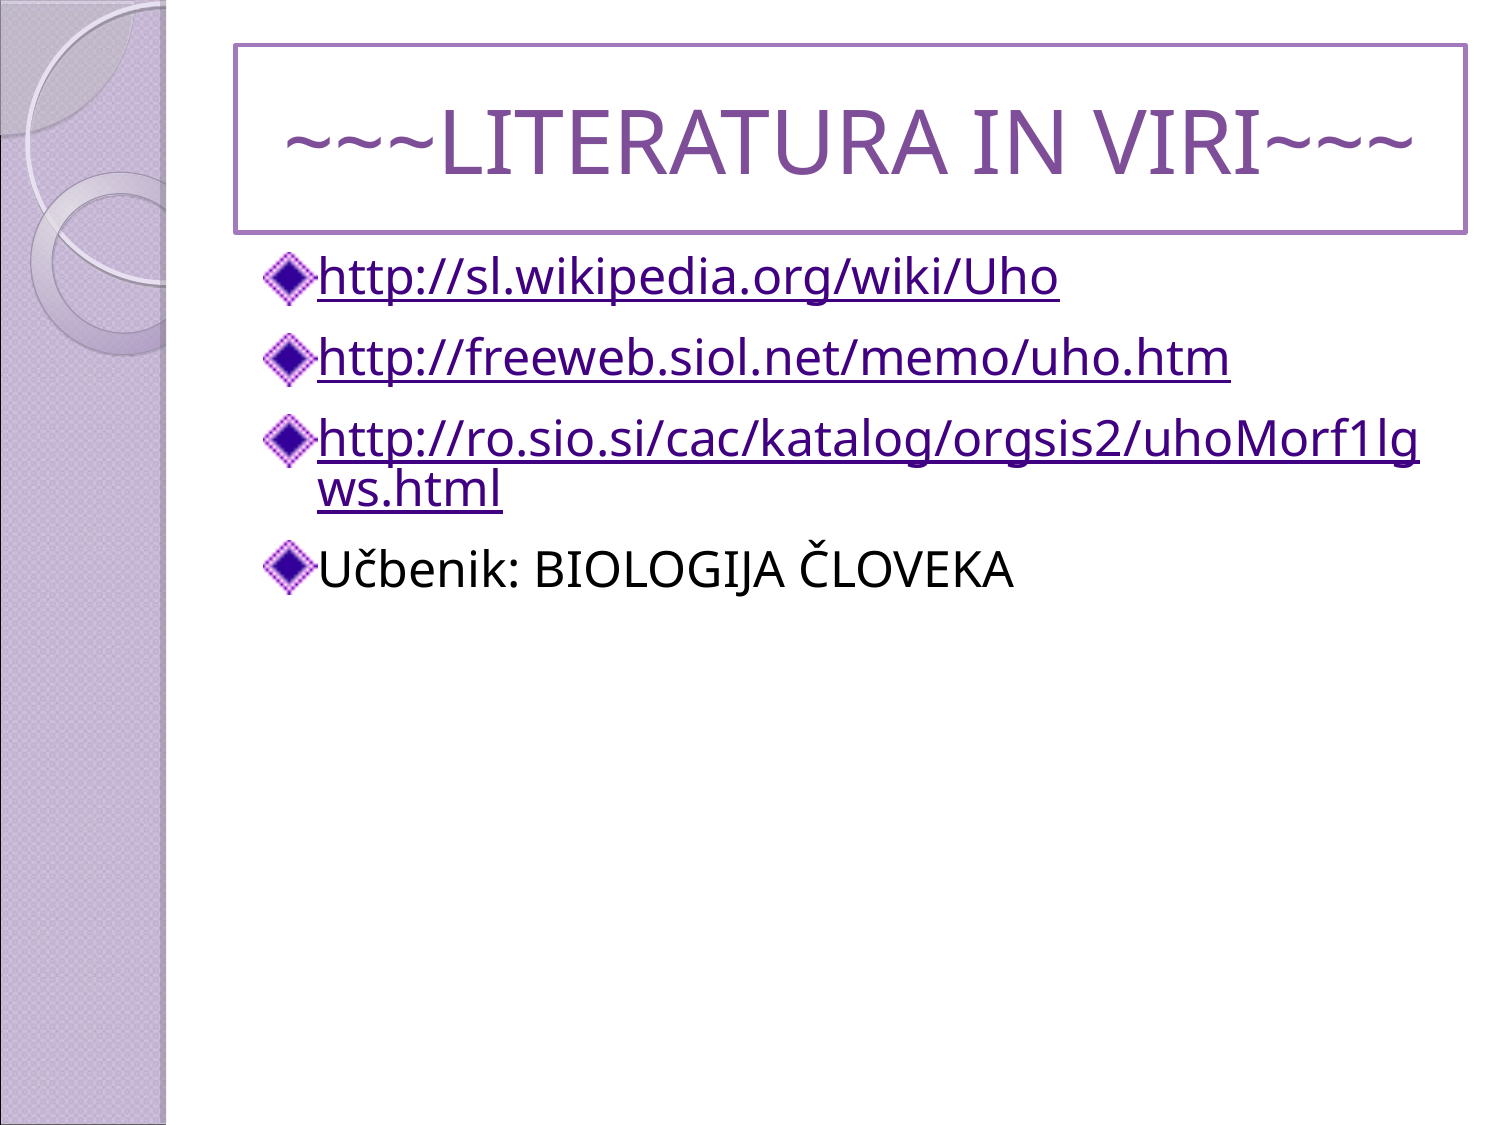

# ~~~LITERATURA IN VIRI~~~
http://sl.wikipedia.org/wiki/Uho
http://freeweb.siol.net/memo/uho.htm
http://ro.sio.si/cac/katalog/orgsis2/uhoMorf1lgws.html
Učbenik: BIOLOGIJA ČLOVEKA